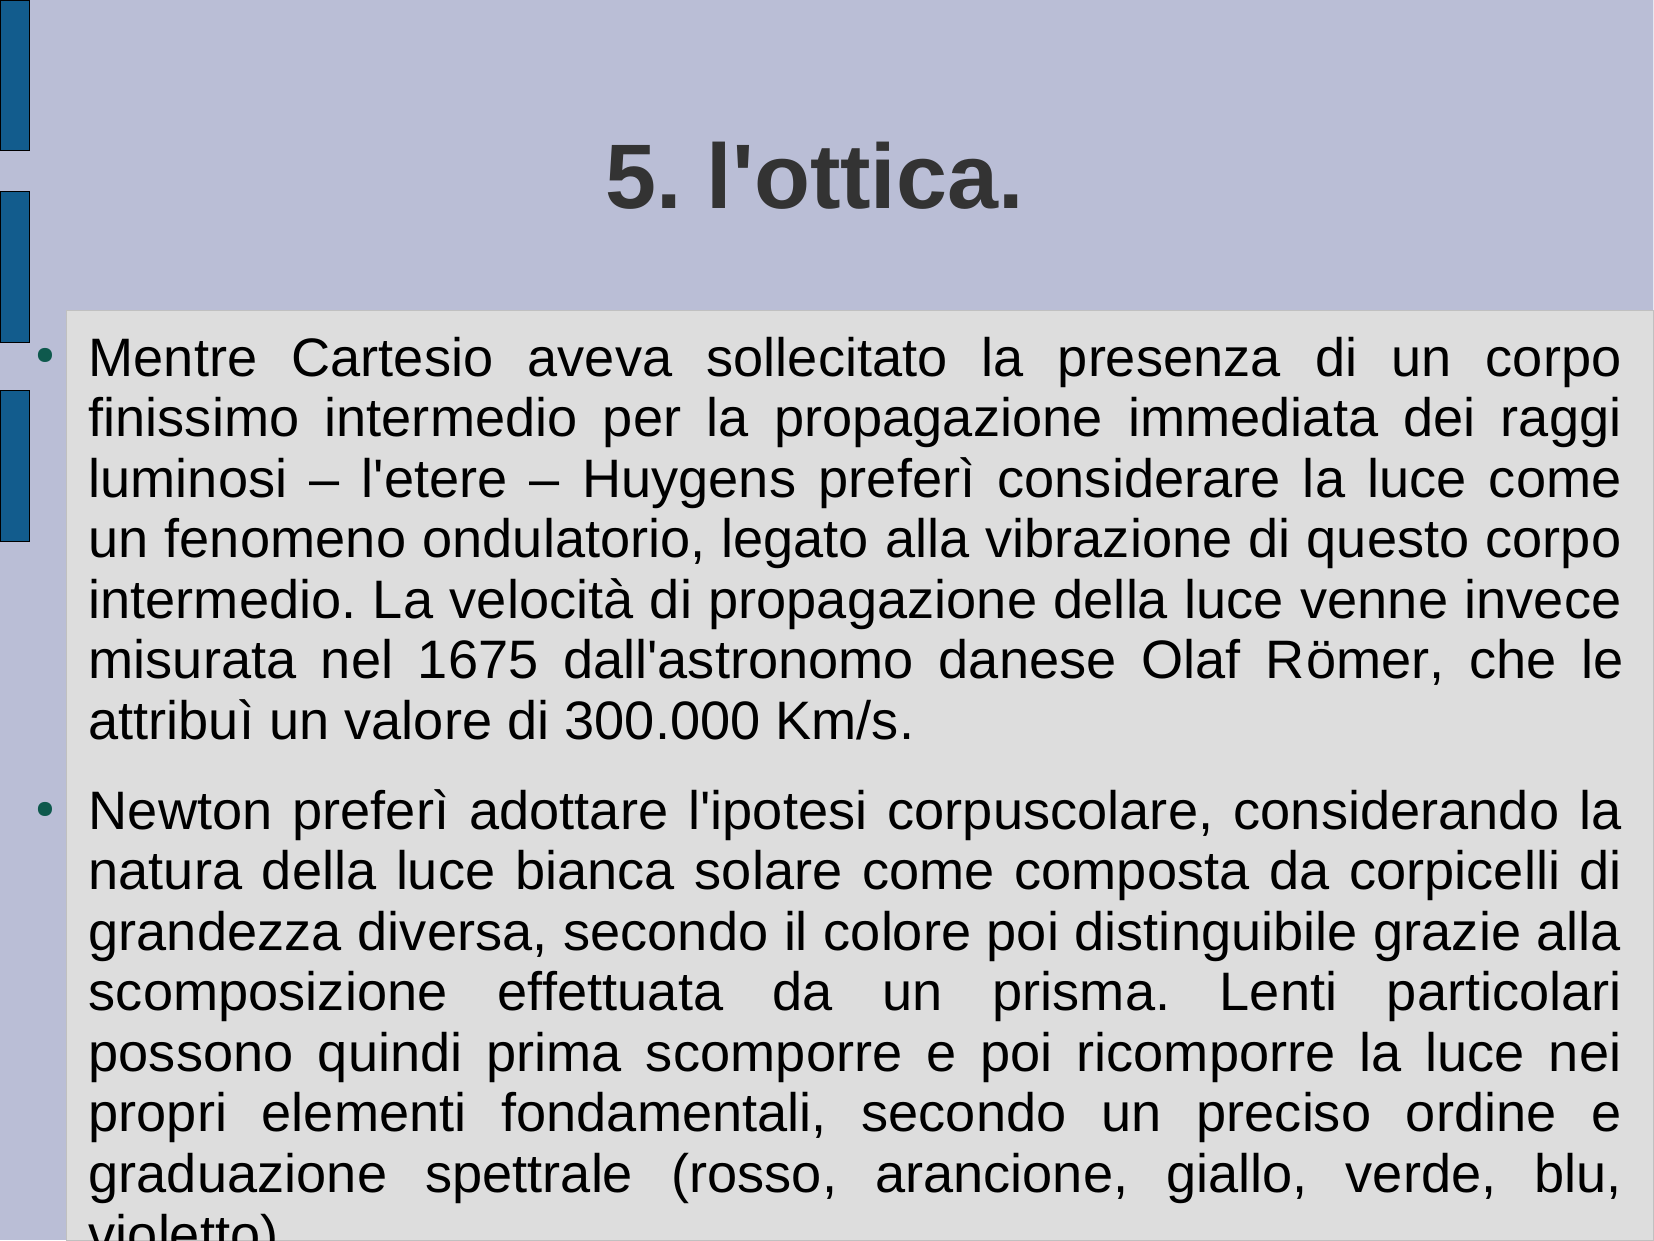

# 5. l'ottica.
Mentre Cartesio aveva sollecitato la presenza di un corpo finissimo intermedio per la propagazione immediata dei raggi luminosi – l'etere – Huygens preferì considerare la luce come un fenomeno ondulatorio, legato alla vibrazione di questo corpo intermedio. La velocità di propagazione della luce venne invece misurata nel 1675 dall'astronomo danese Olaf Römer, che le attribuì un valore di 300.000 Km/s.
Newton preferì adottare l'ipotesi corpuscolare, considerando la natura della luce bianca solare come composta da corpicelli di grandezza diversa, secondo il colore poi distinguibile grazie alla scomposizione effettuata da un prisma. Lenti particolari possono quindi prima scomporre e poi ricomporre la luce nei propri elementi fondamentali, secondo un preciso ordine e graduazione spettrale (rosso, arancione, giallo, verde, blu, violetto).